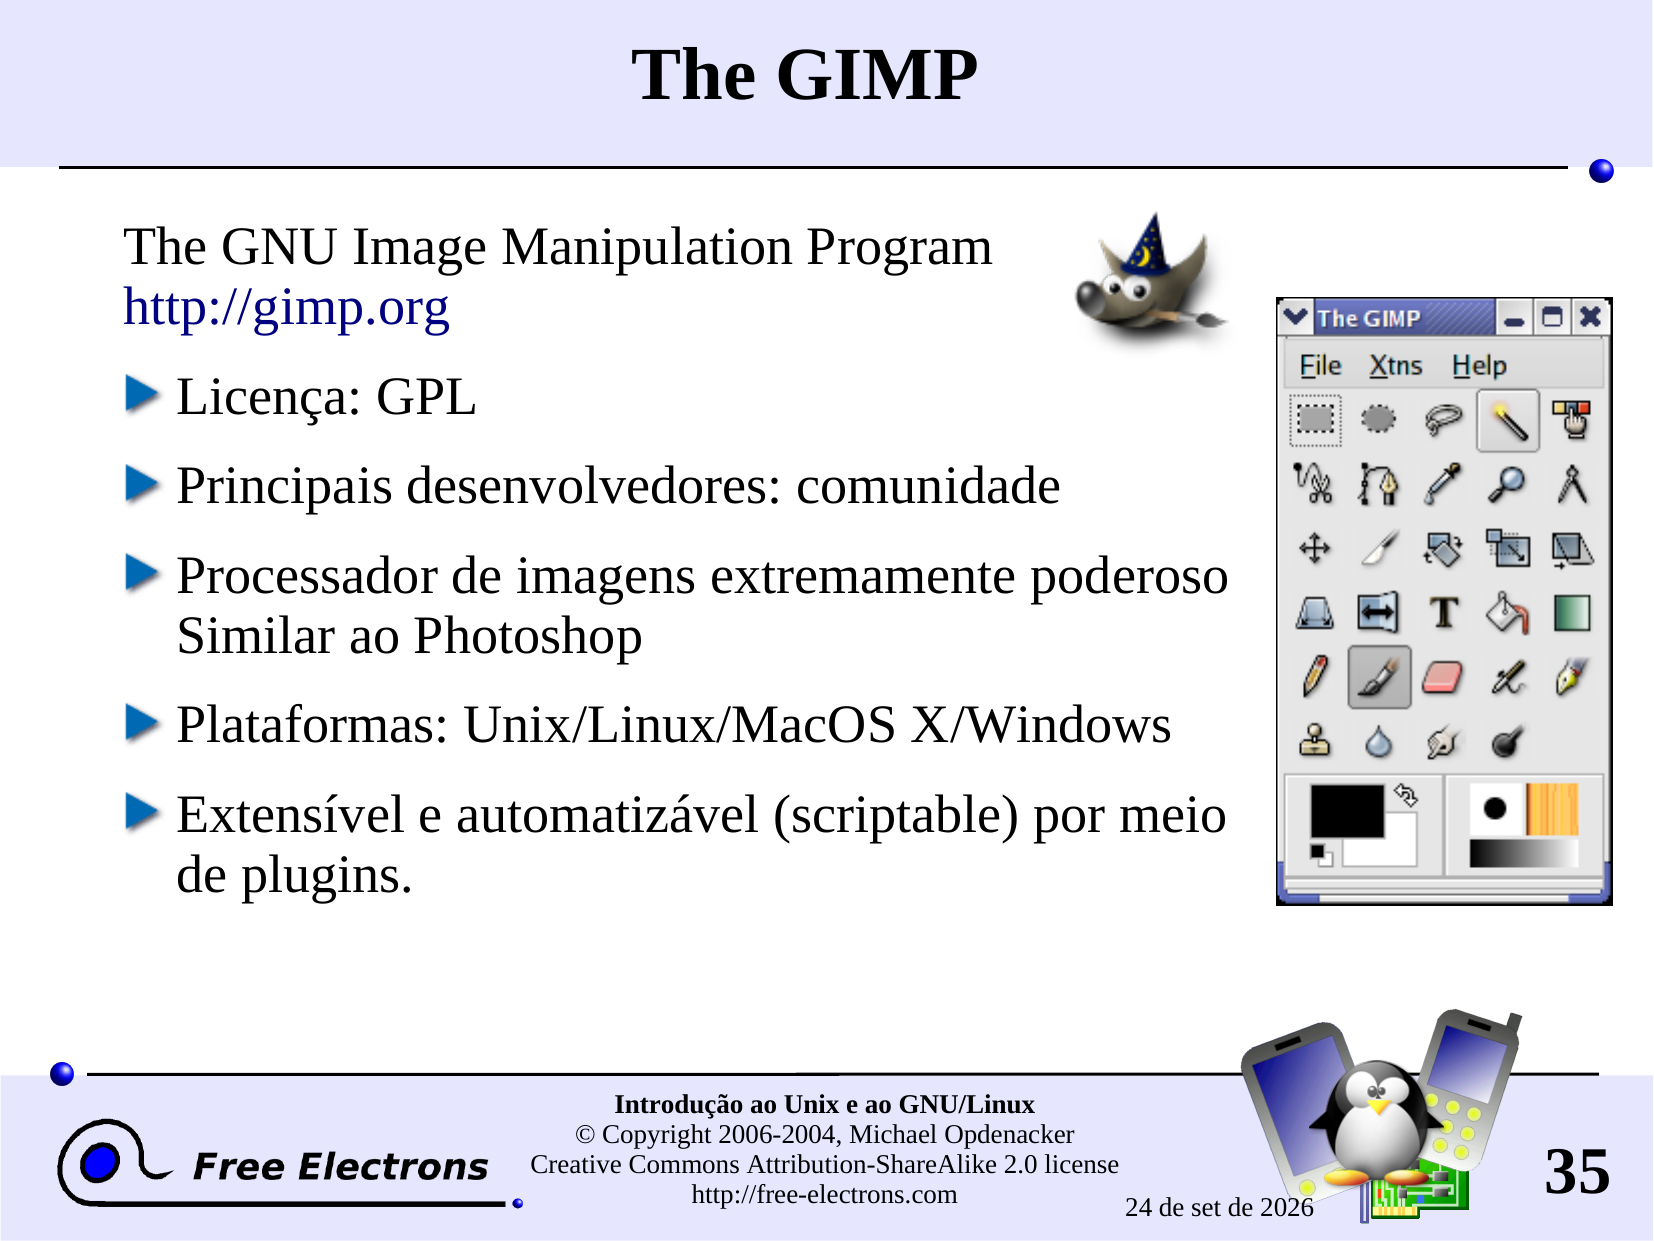

# The GIMP
The GNU Image Manipulation Program
http://gimp.org
Licença: GPL
Principais desenvolvedores: comunidade
Processador de imagens extremamente poderoso
Similar ao Photoshop
Plataformas: Unix/Linux/MacOS X/Windows
Extensível e automatizável (scriptable) por meio de plugins.